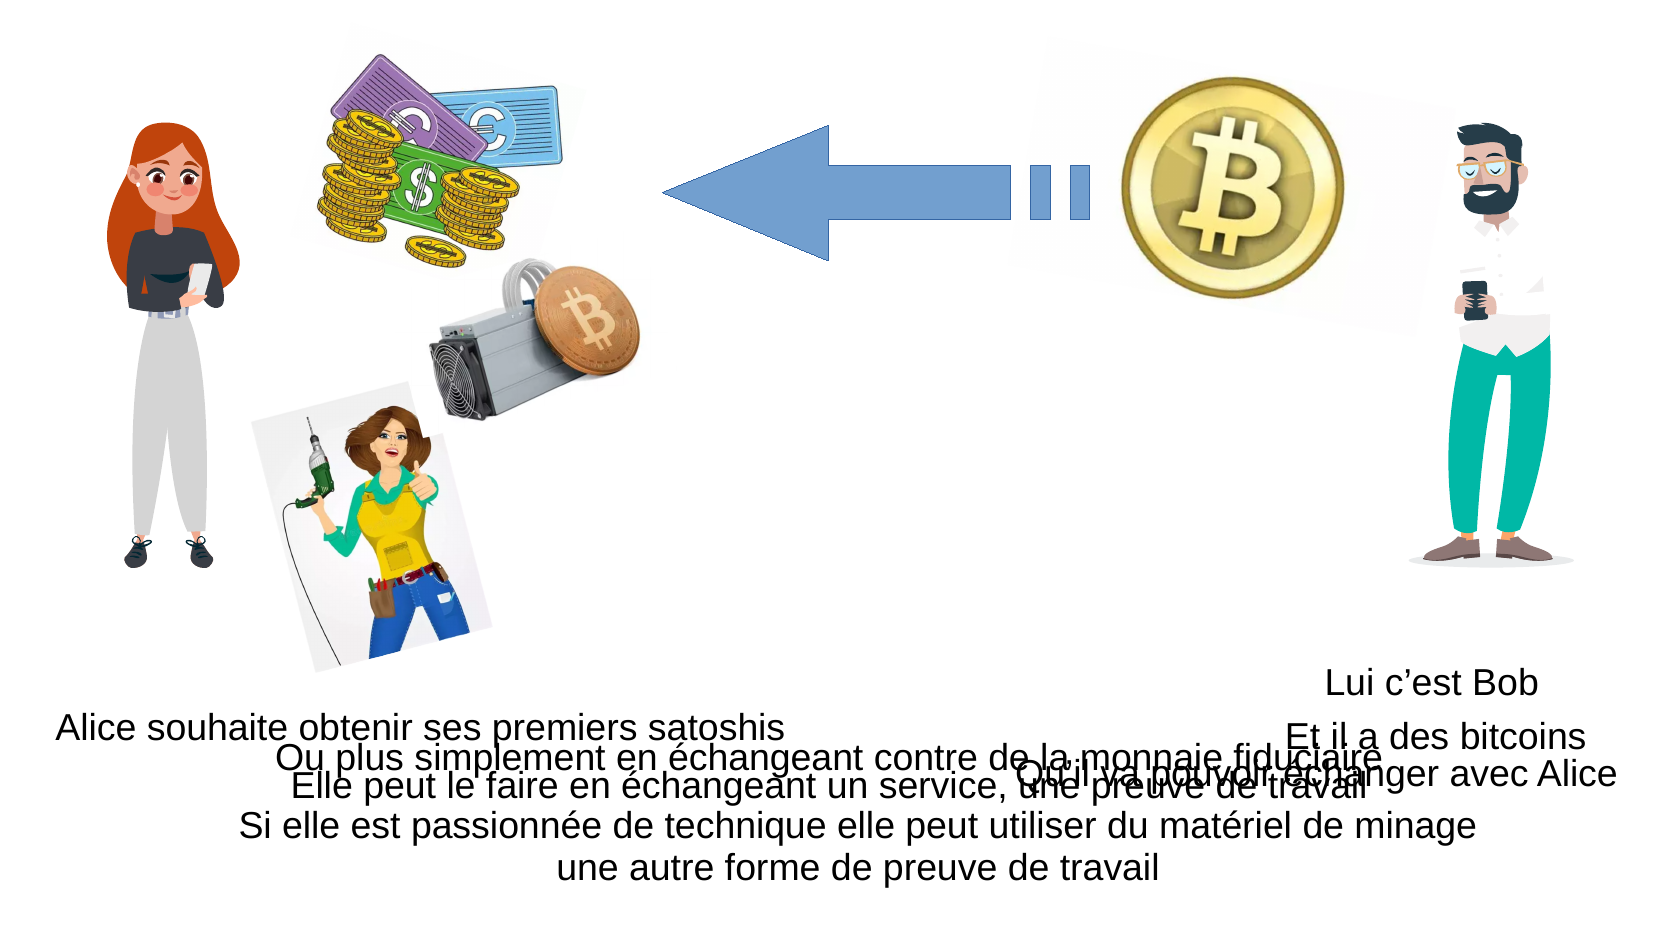

Alice souhaite obtenir ses premiers satoshis
Lui c’est Bob
Elle peut le faire en échangeant un service, une preuve de travail
Et il a des bitcoins
Ou plus simplement en échangeant contre de la monnaie fiduciaire
Si elle est passionnée de technique elle peut utiliser du matériel de minage une autre forme de preuve de travail
Qu’il va pouvoir échanger avec Alice